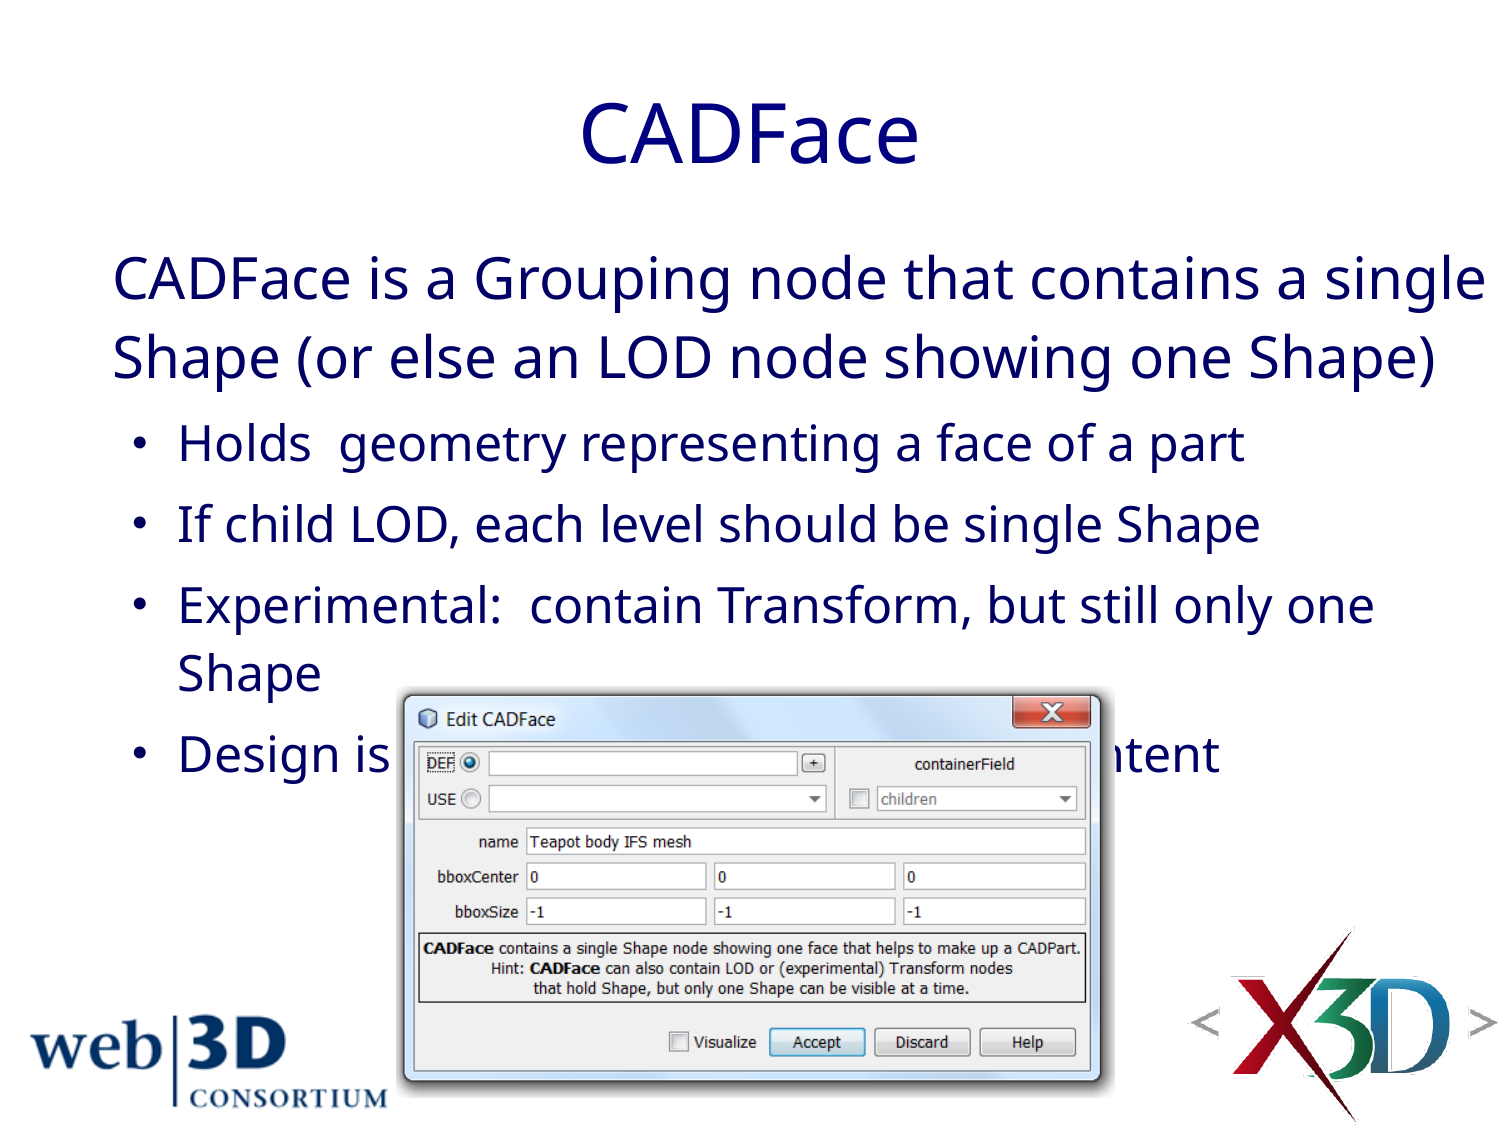

# CADFace
CADFace is a Grouping node that contains a single Shape (or else an LOD node showing one Shape)
Holds geometry representing a face of a part
If child LOD, each level should be single Shape
Experimental: contain Transform, but still only one Shape
Design is not intended to hold other content